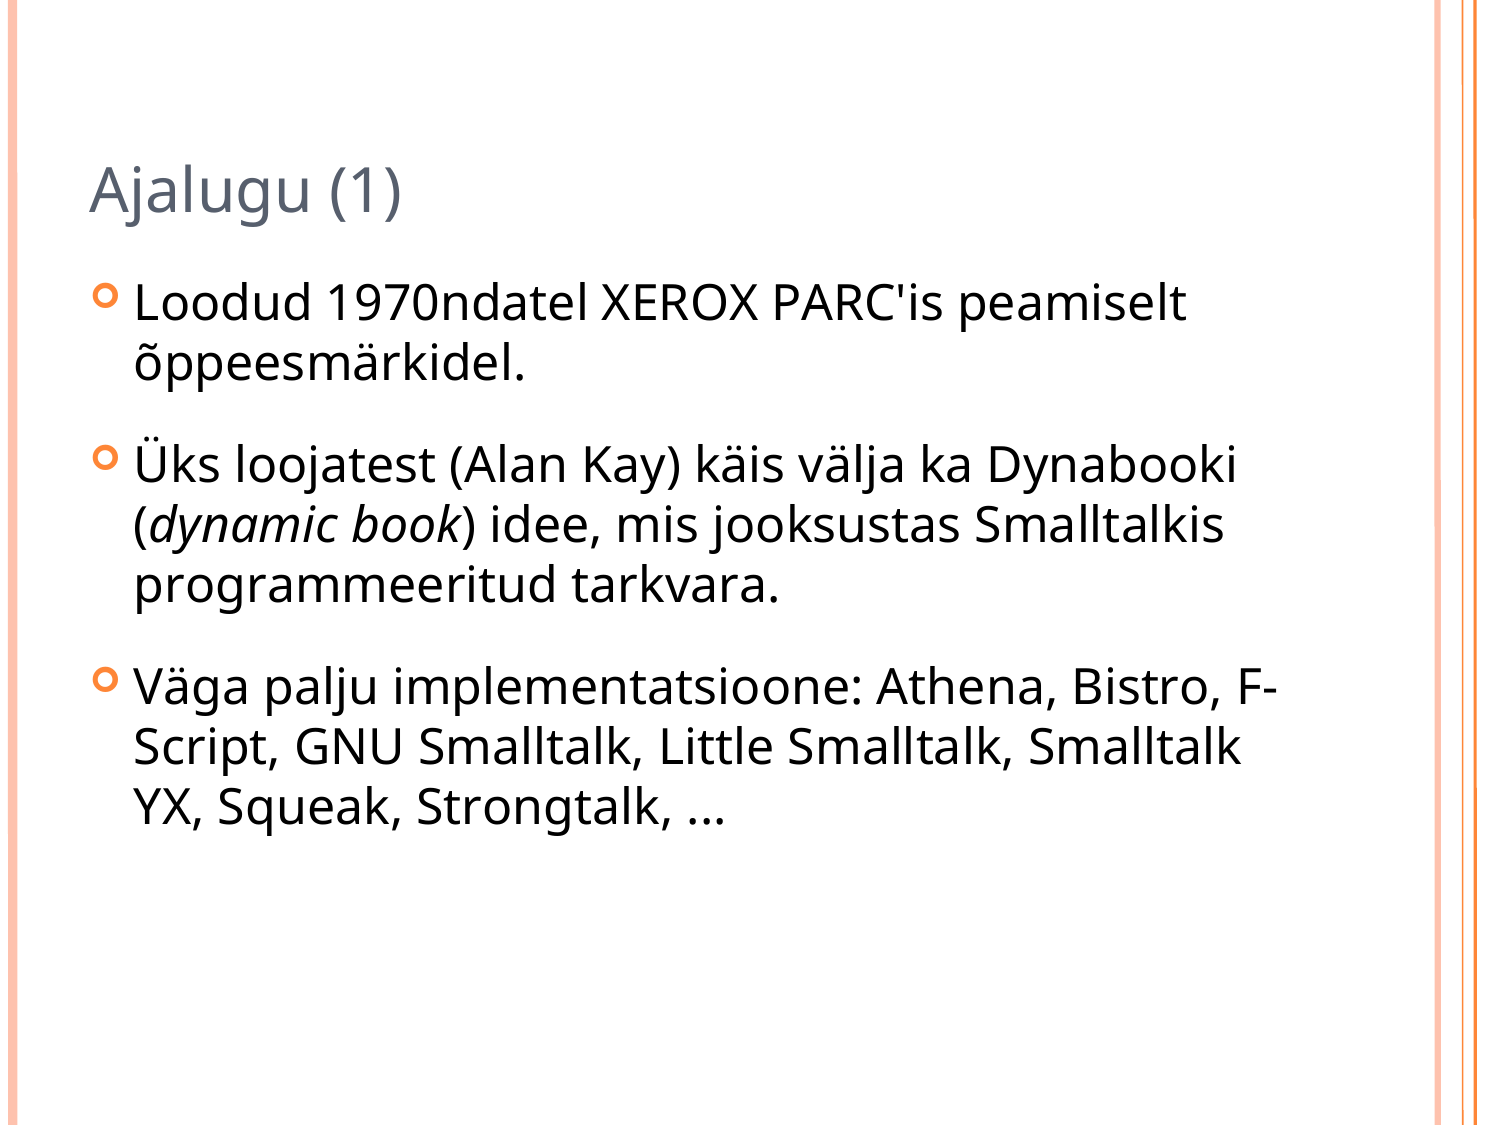

# Ajalugu (1)
Loodud 1970ndatel XEROX PARC'is peamiselt õppeesmärkidel.
Üks loojatest (Alan Kay) käis välja ka Dynabooki (dynamic book) idee, mis jooksustas Smalltalkis programmeeritud tarkvara.
Väga palju implementatsioone: Athena, Bistro, F-Script, GNU Smalltalk, Little Smalltalk, Smalltalk YX, Squeak, Strongtalk, ...